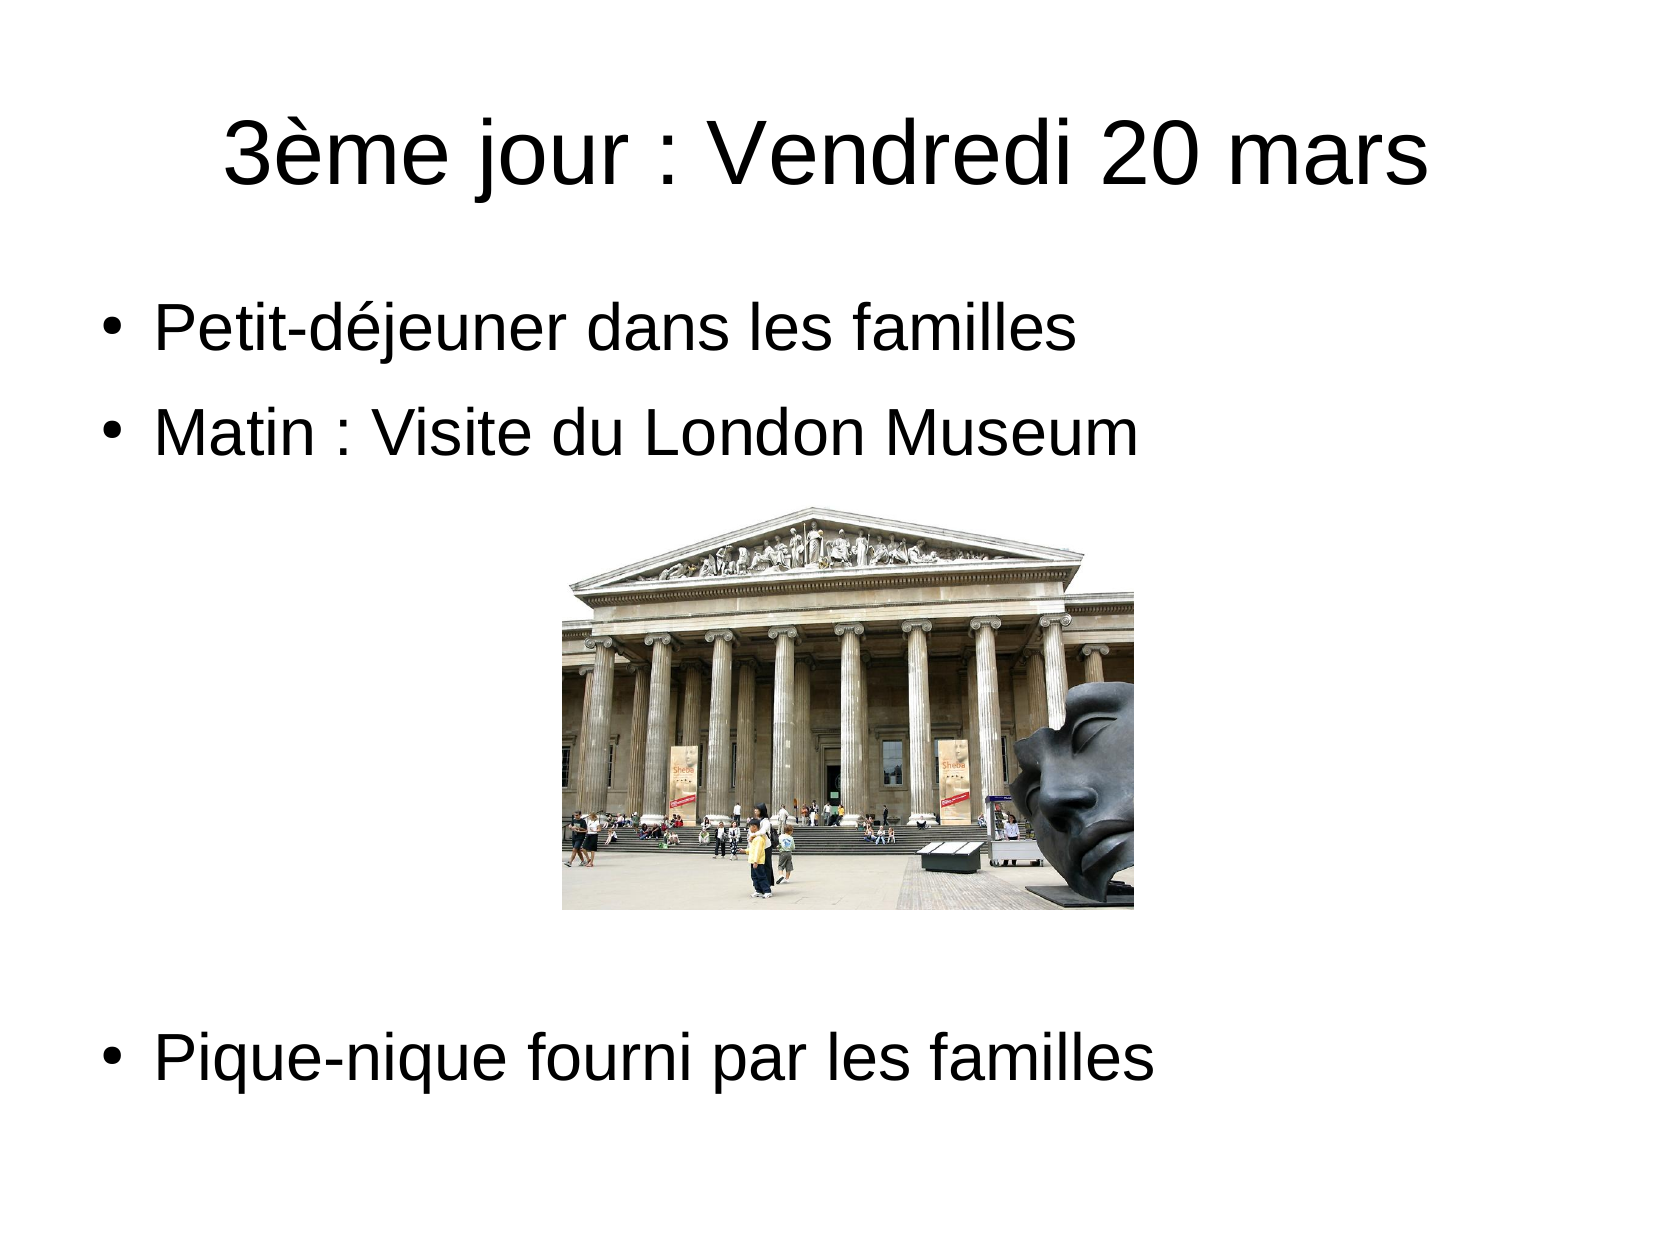

# 3ème jour : Vendredi 20 mars
Petit-déjeuner dans les familles
Matin : Visite du London Museum
Pique-nique fourni par les familles